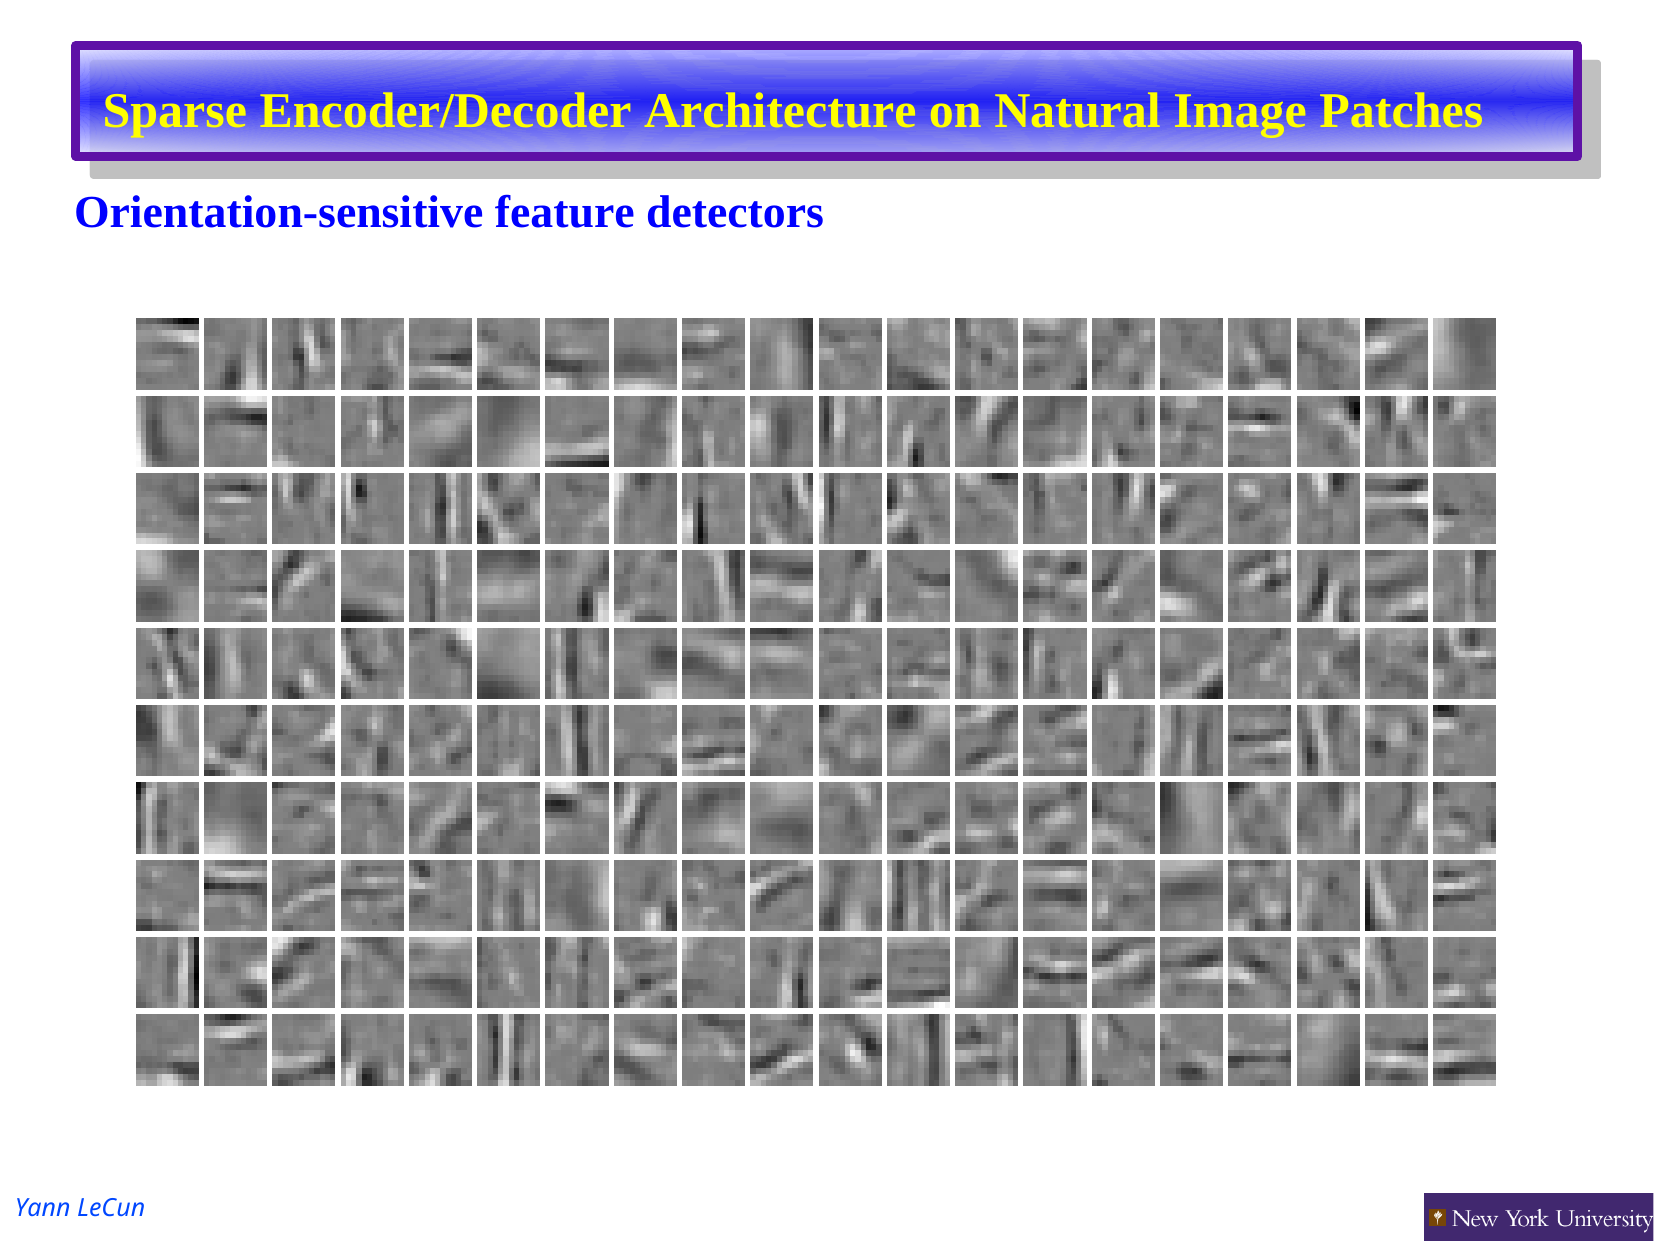

# Sparse Encoder/Decoder Architecture on Natural Image Patches
Orientation-sensitive feature detectors